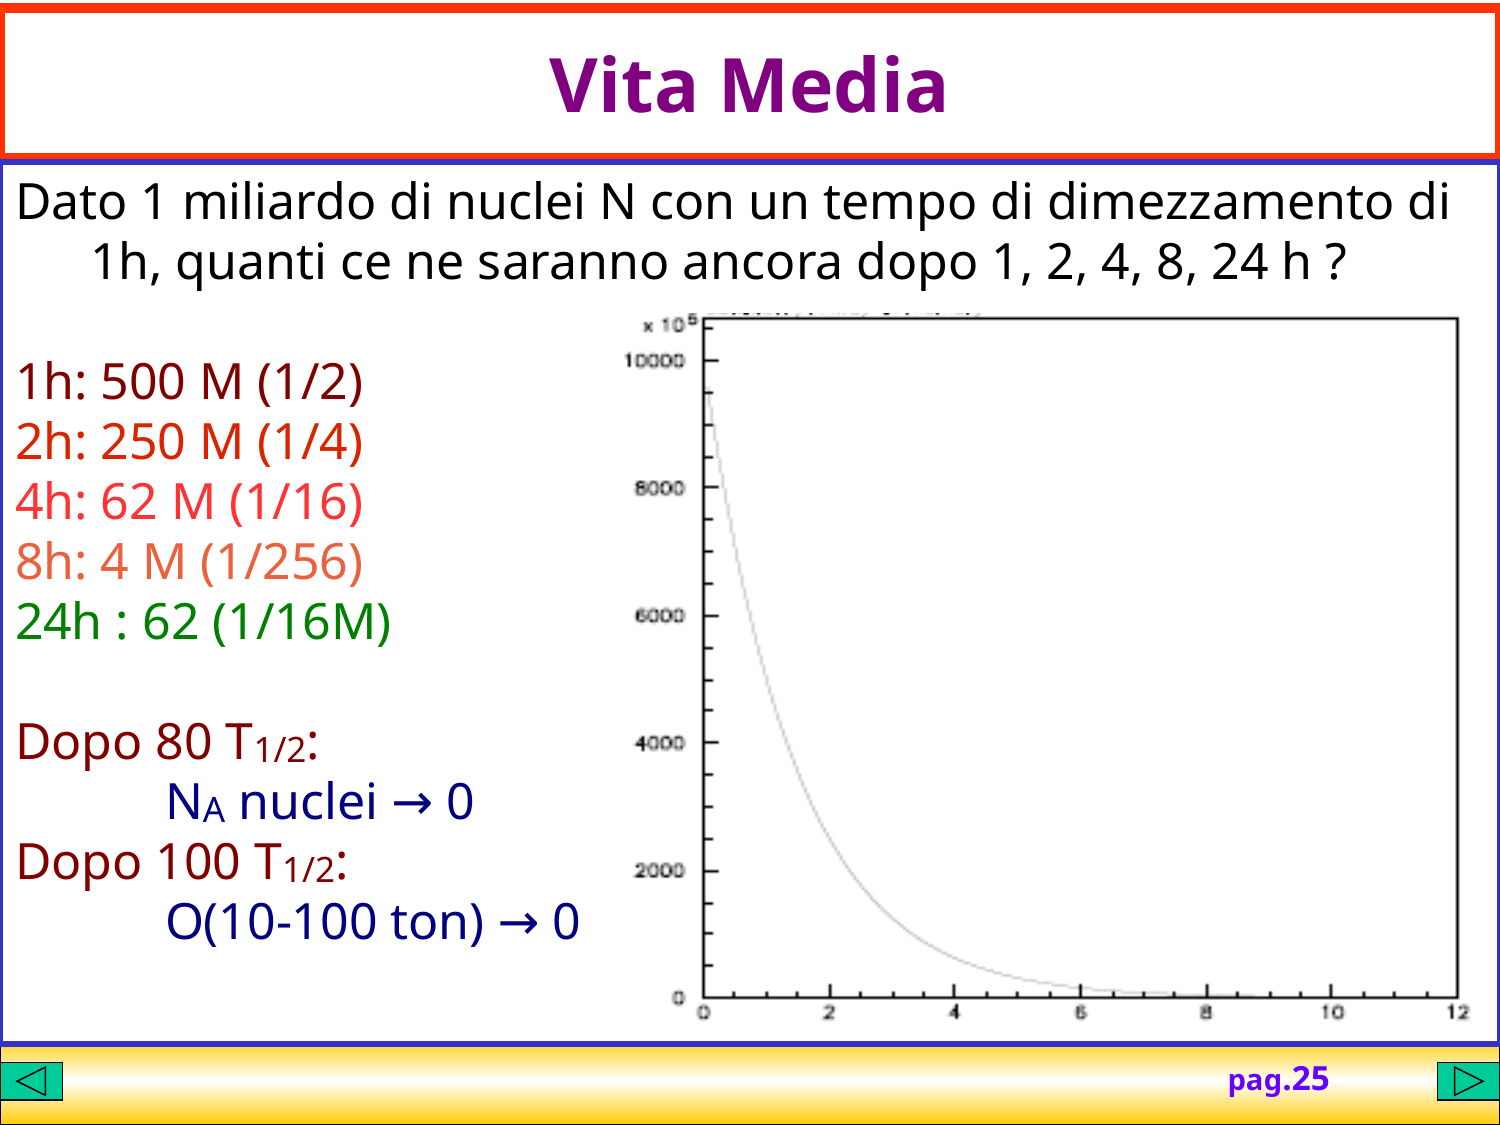

# Vita Media
Dato 1 miliardo di nuclei N con un tempo di dimezzamento di 1h, quanti ce ne saranno ancora dopo 1, 2, 4, 8, 24 h ?
1h: 500 M (1/2)
2h: 250 M (1/4)
4h: 62 M (1/16)
8h: 4 M (1/256)
24h : 62 (1/16M)
Dopo 80 T1/2:
		NA nuclei → 0
Dopo 100 T1/2:
		O(10-100 ton) → 0
25